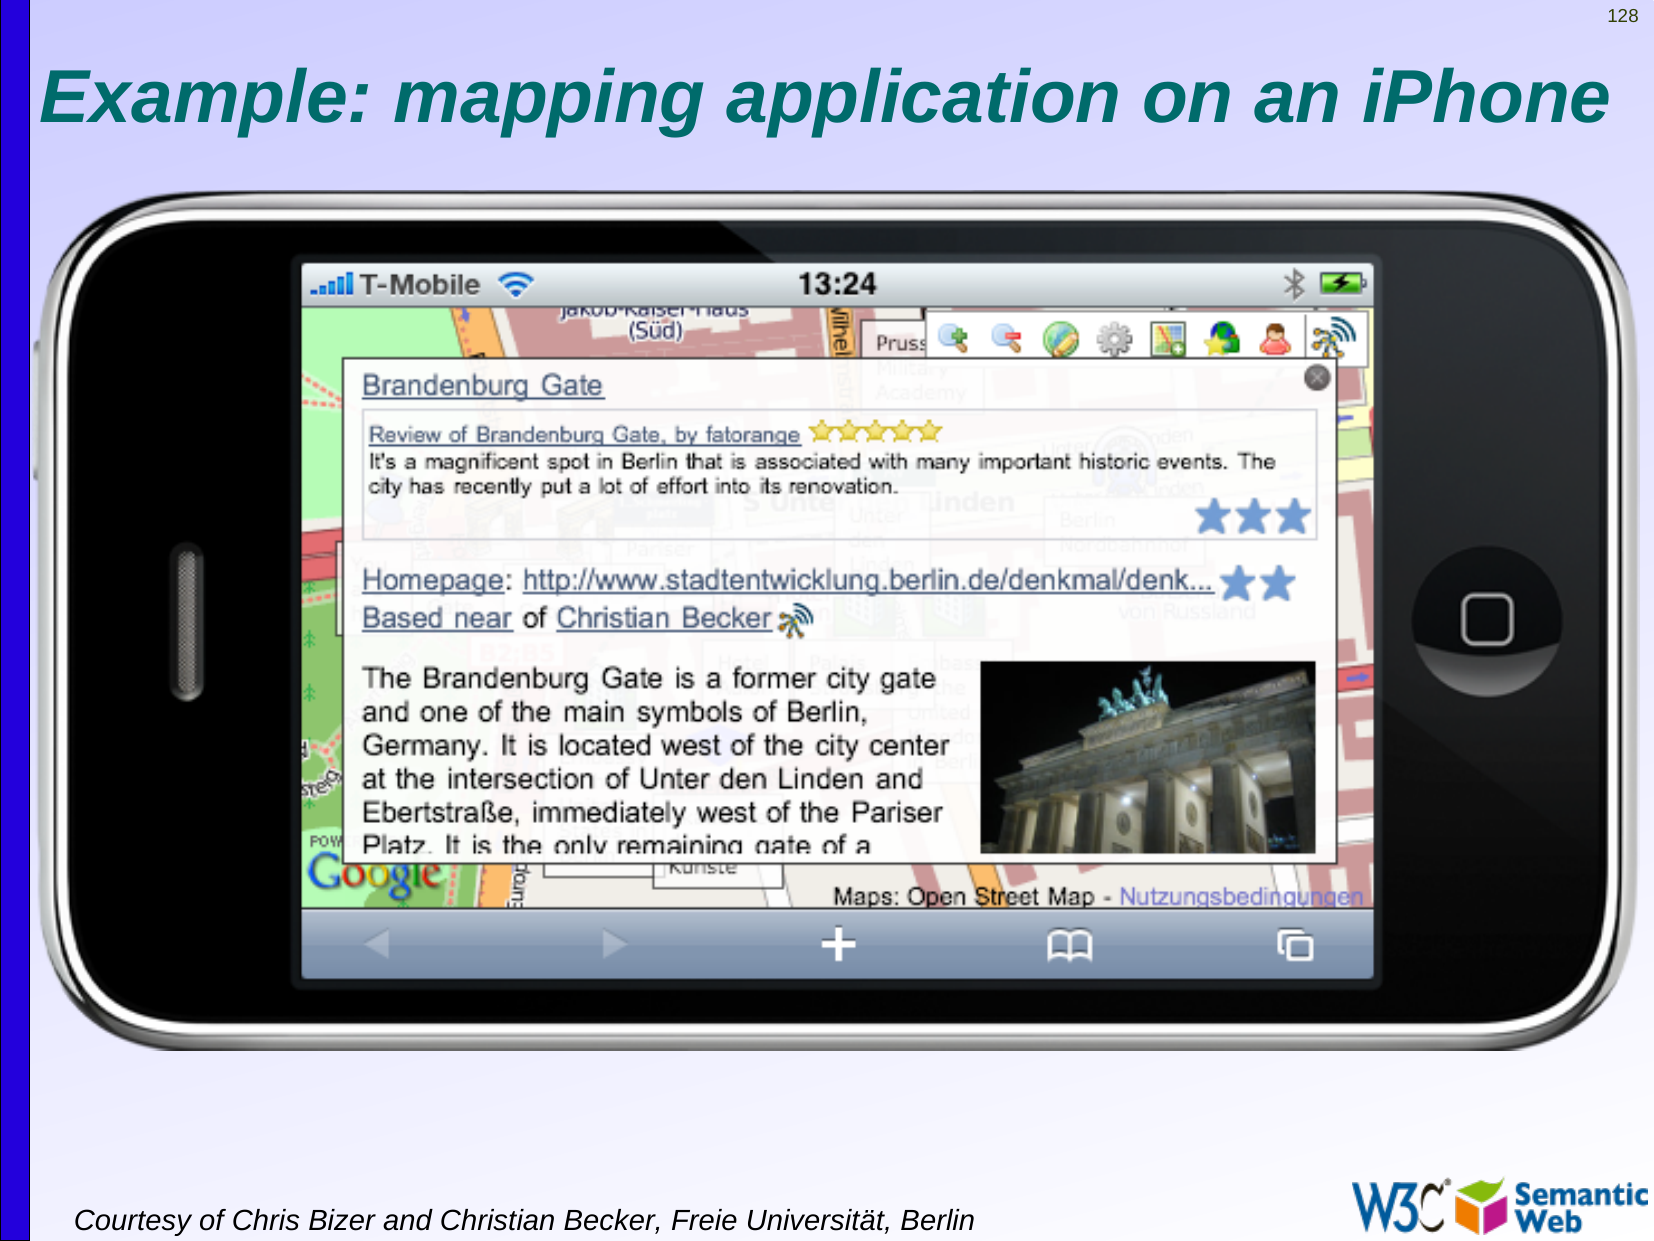

# Example: mapping application on an iPhone
Courtesy of Chris Bizer and Christian Becker, Freie Universität, Berlin